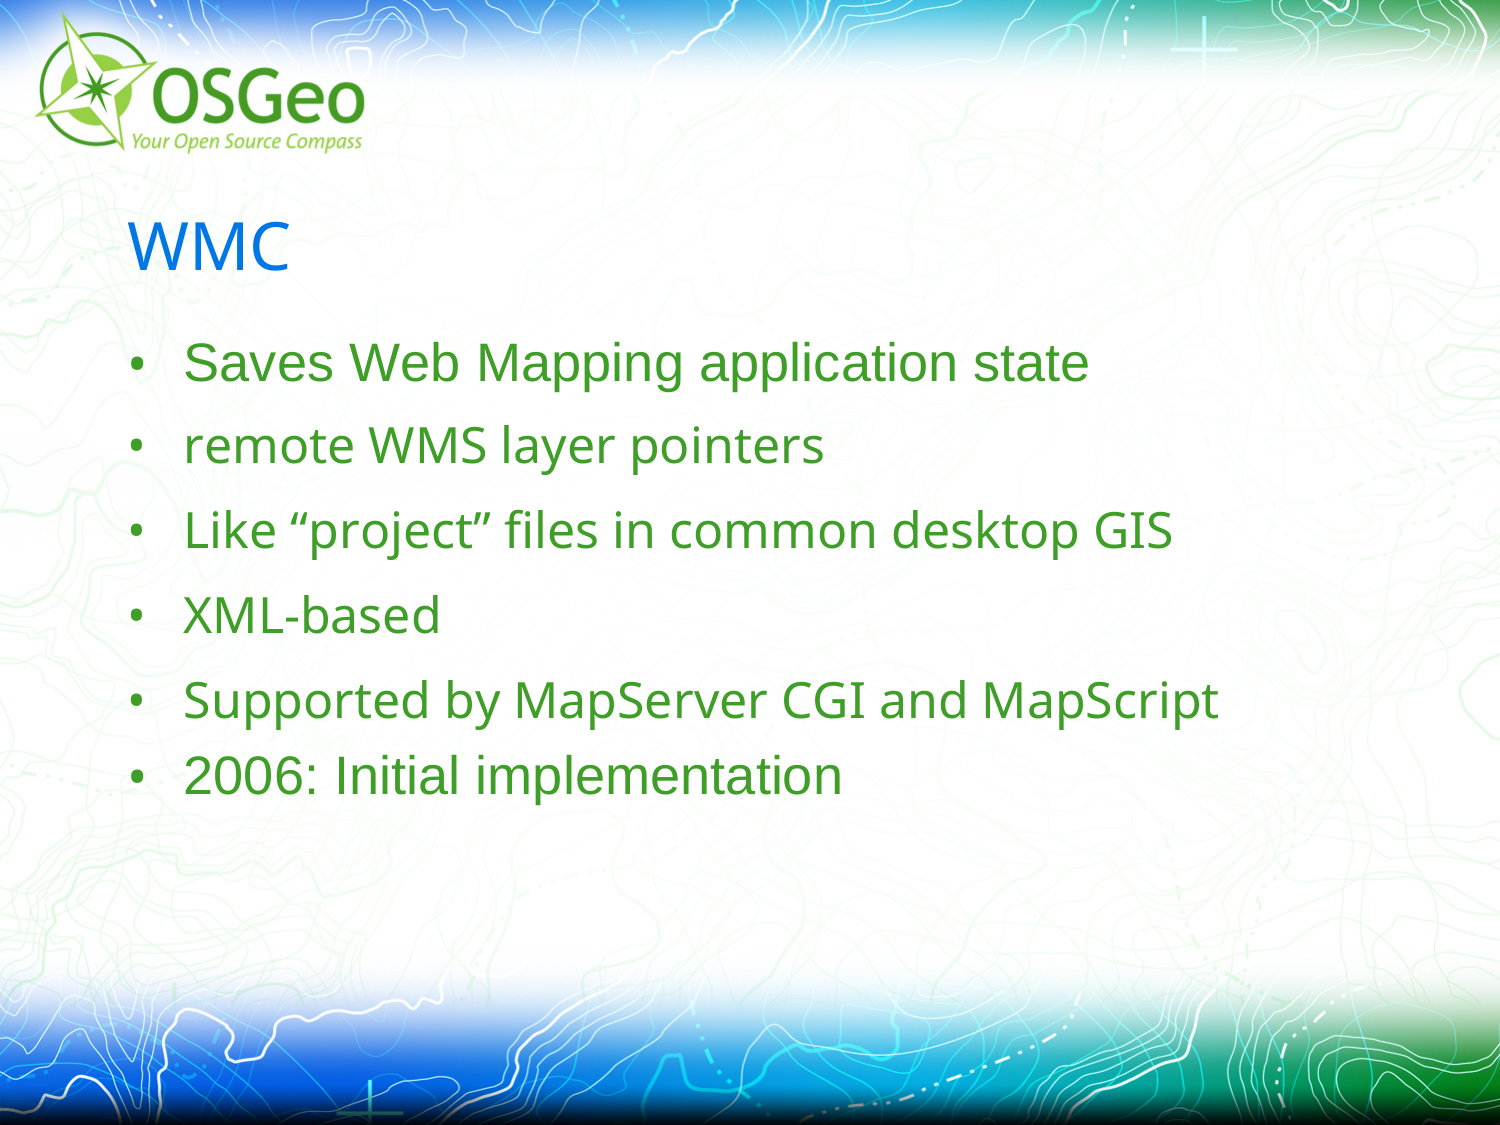

# WMC
Saves Web Mapping application state
remote WMS layer pointers
Like “project” files in common desktop GIS
XML-based
Supported by MapServer CGI and MapScript
2006: Initial implementation